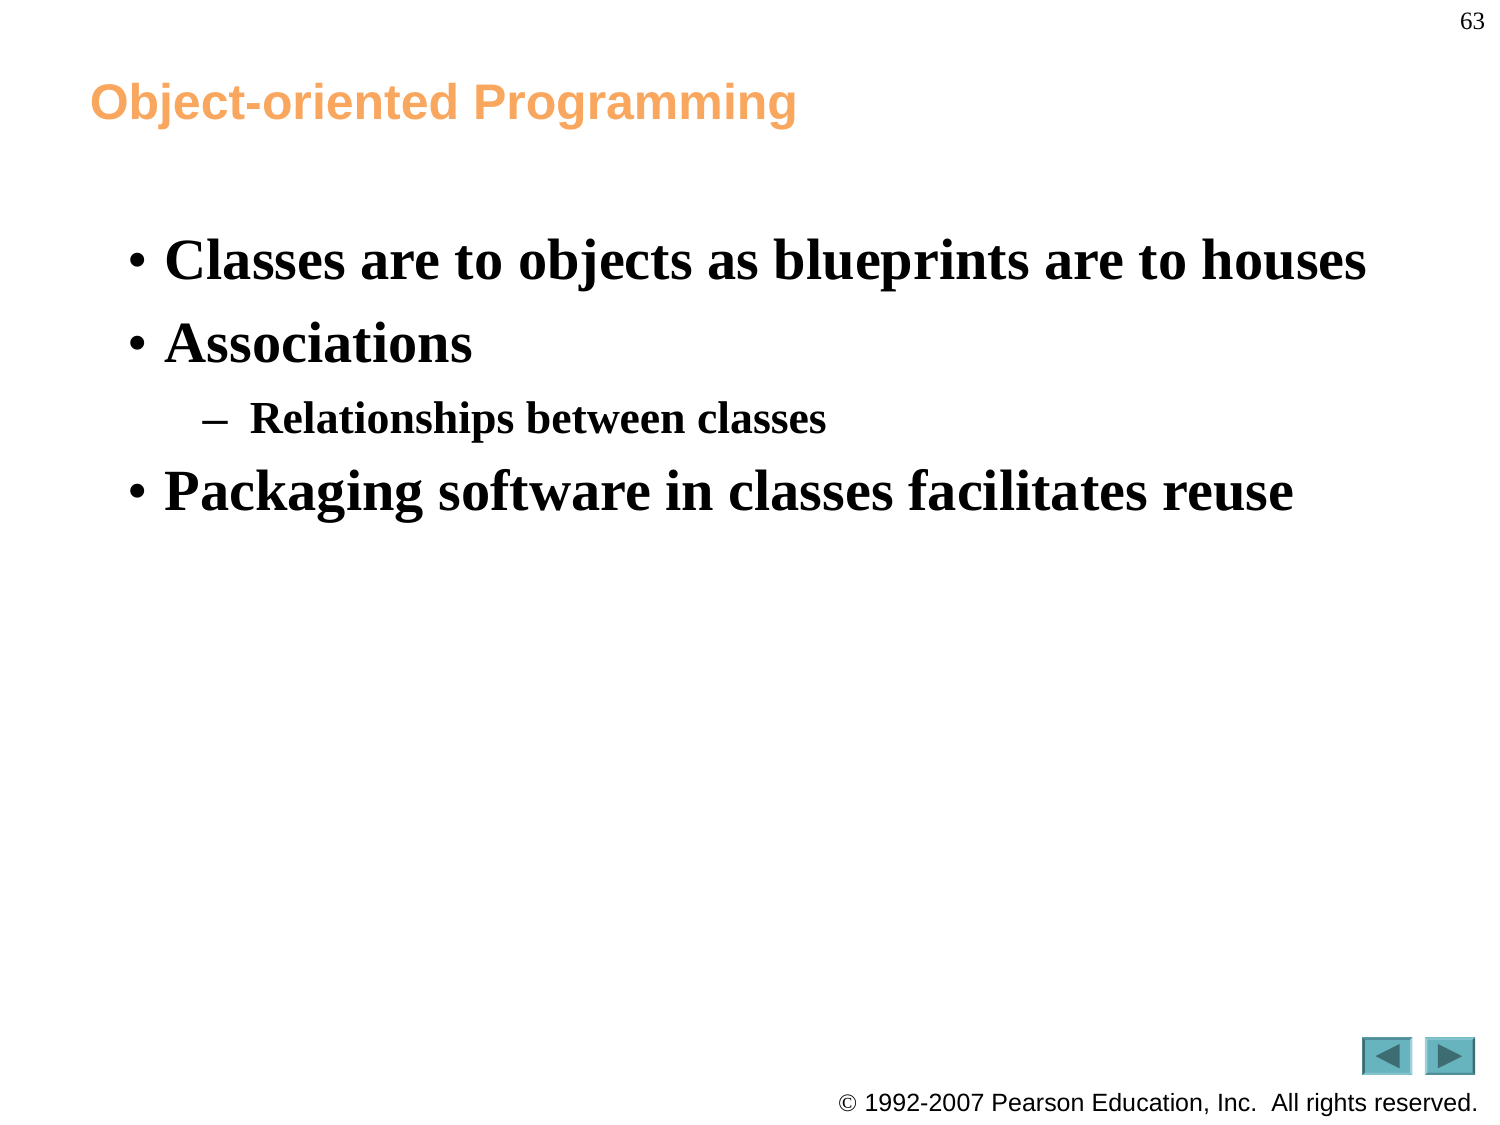

63
# Object-oriented Programming
Classes are to objects as blueprints are to houses
Associations
Relationships between classes
Packaging software in classes facilitates reuse